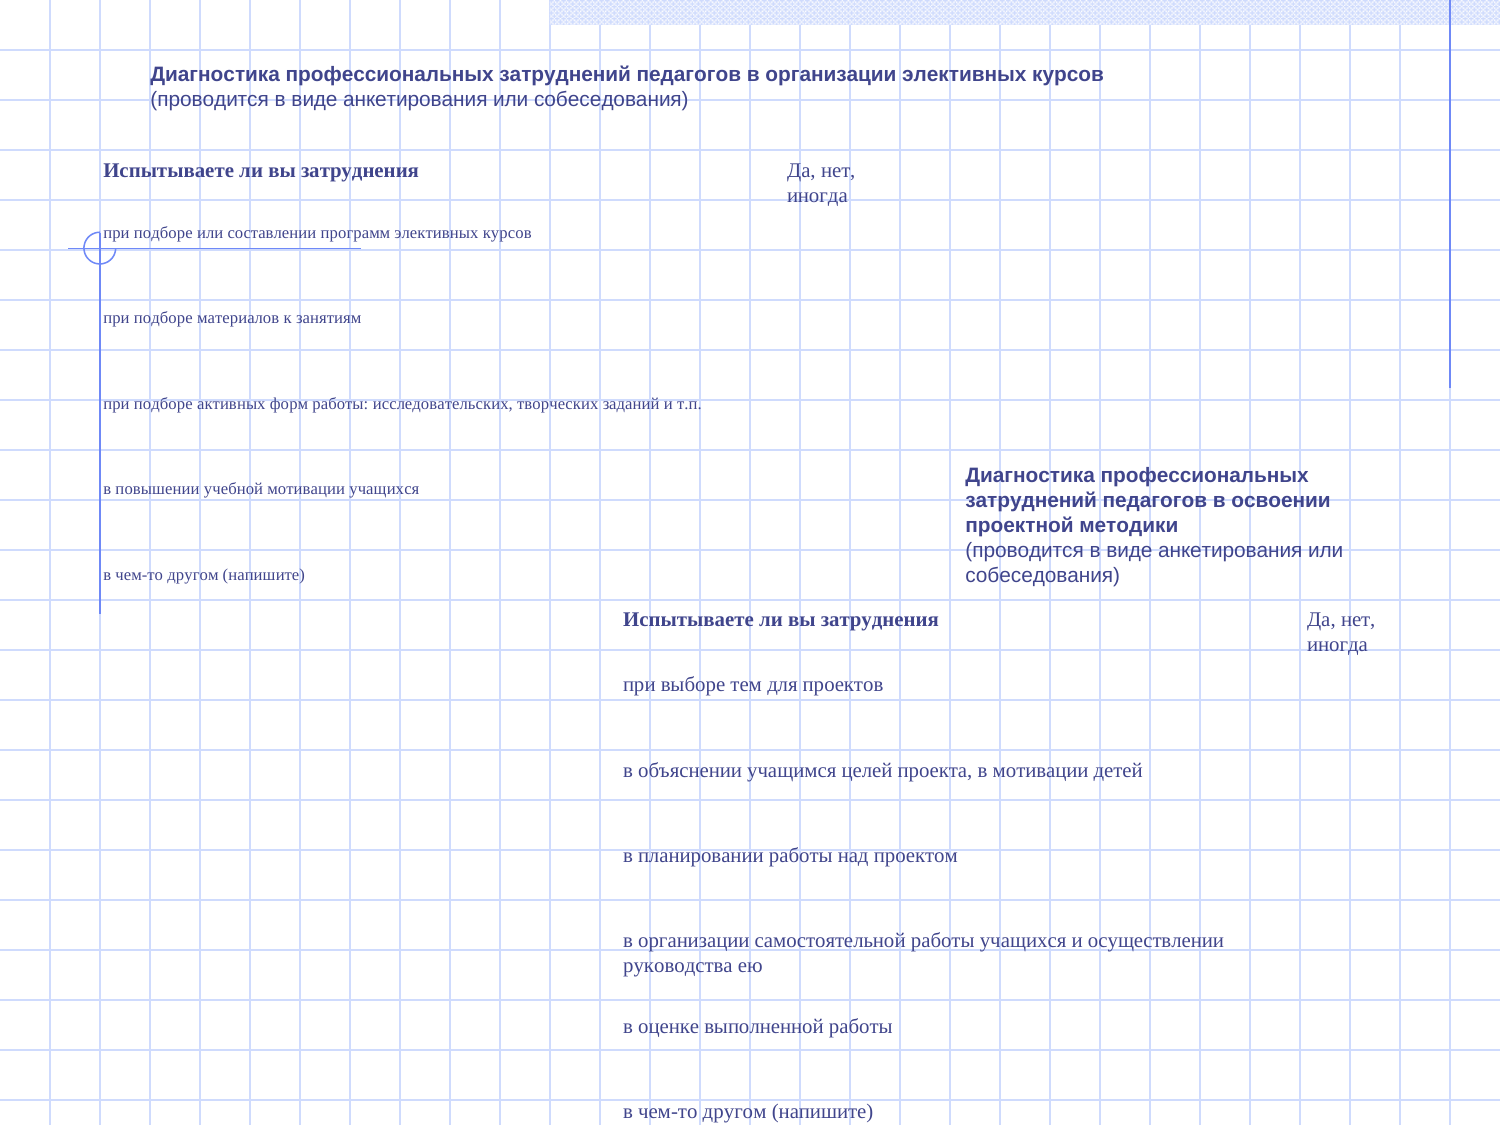

Диагностика профессиональных затруднений педагогов в организации элективных курсов
(проводится в виде анкетирования или собеседования)
| Испытываете ли вы затруднения | Да, нет, иногда |
| --- | --- |
| при подборе или составлении программ элективных курсов | |
| при подборе материалов к занятиям | |
| при подборе активных форм работы: исследовательских, творческих заданий и т.п. | |
| в повышении учебной мотивации учащихся | |
| в чем-то другом (напишите) | |
| | |
Диагностика профессиональных затруднений педагогов в освоении проектной методики
(проводится в виде анкетирования или собеседования)
| Испытываете ли вы затруднения | Да, нет, иногда |
| --- | --- |
| при выборе тем для проектов | |
| в объяснении учащимся целей проекта, в мотивации детей | |
| в планировании работы над проектом | |
| в организации самостоятельной работы учащихся и осуществлении руководства ею | |
| в оценке выполненной работы | |
| в чем-то другом (напишите) | |